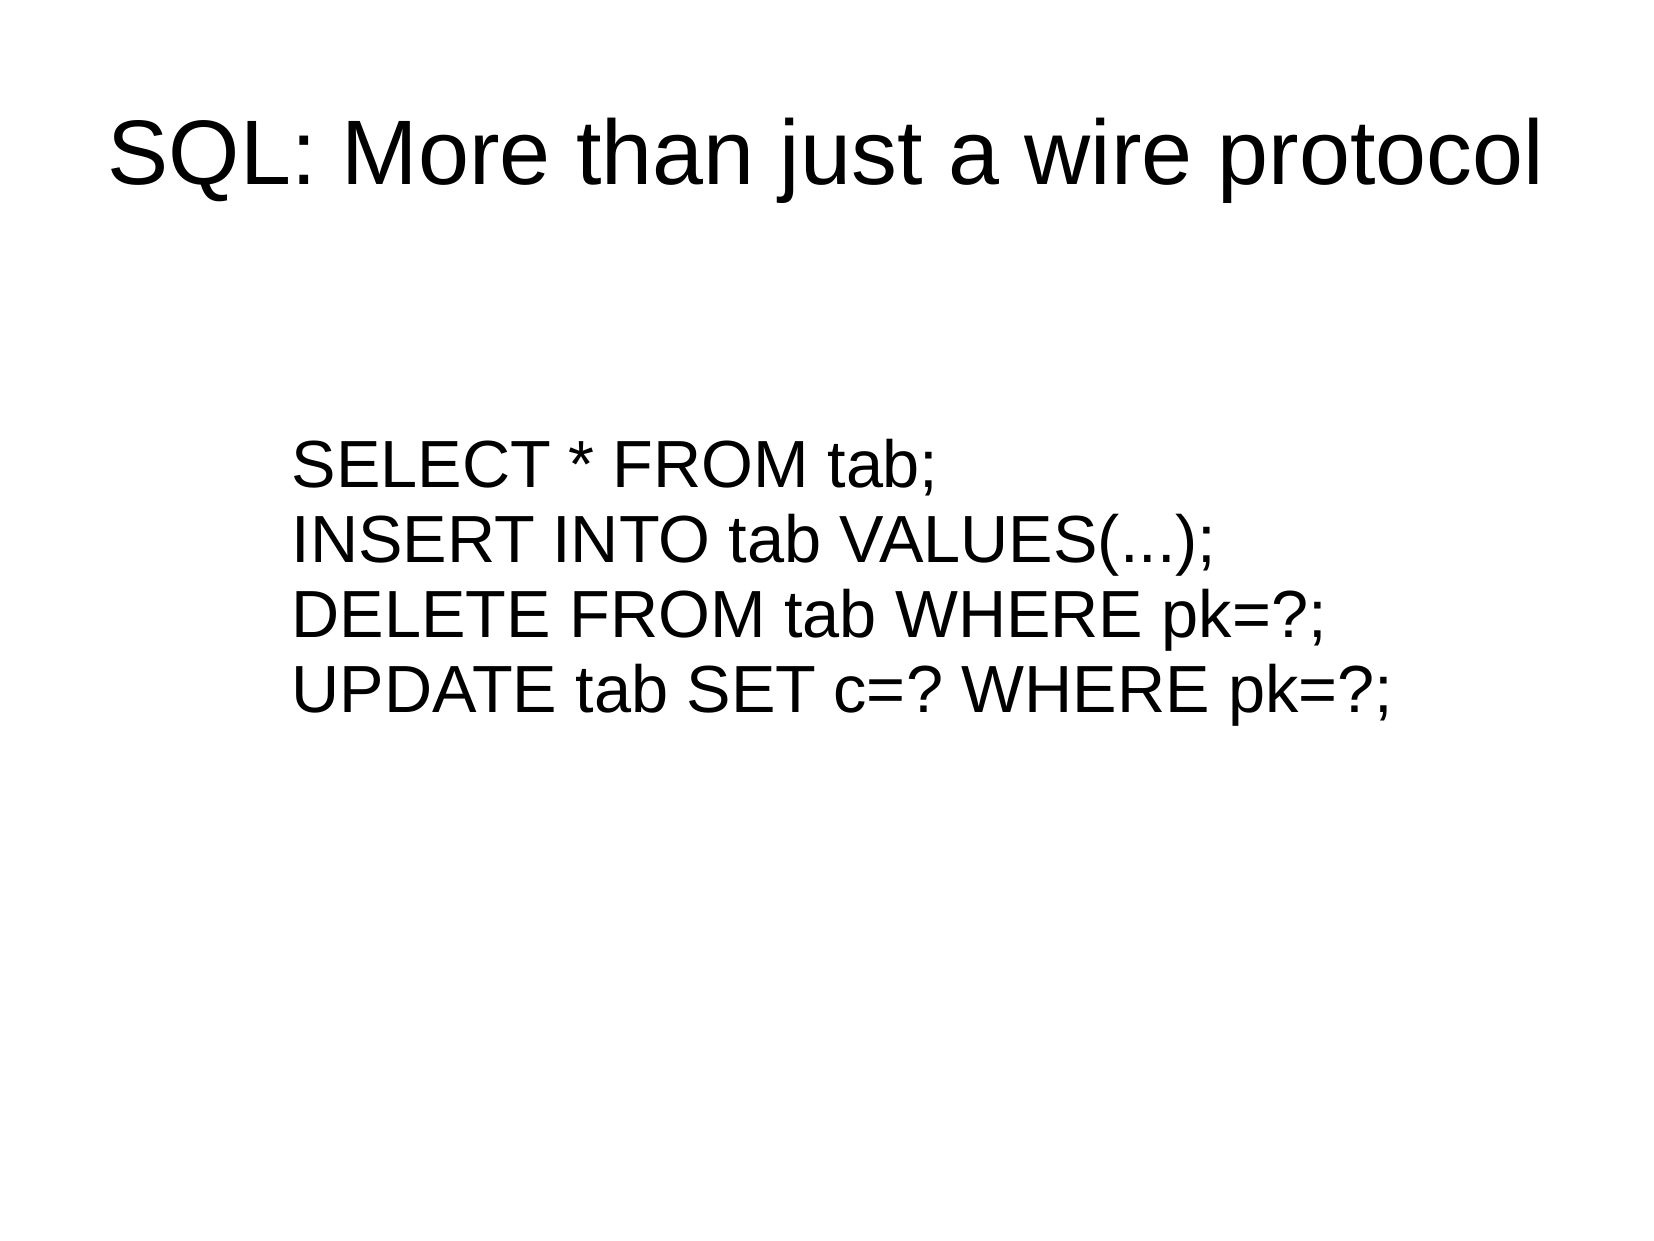

# SQL: More than just a wire protocol
SELECT * FROM tab;
INSERT INTO tab VALUES(...);
DELETE FROM tab WHERE pk=?;
UPDATE tab SET c=? WHERE pk=?;